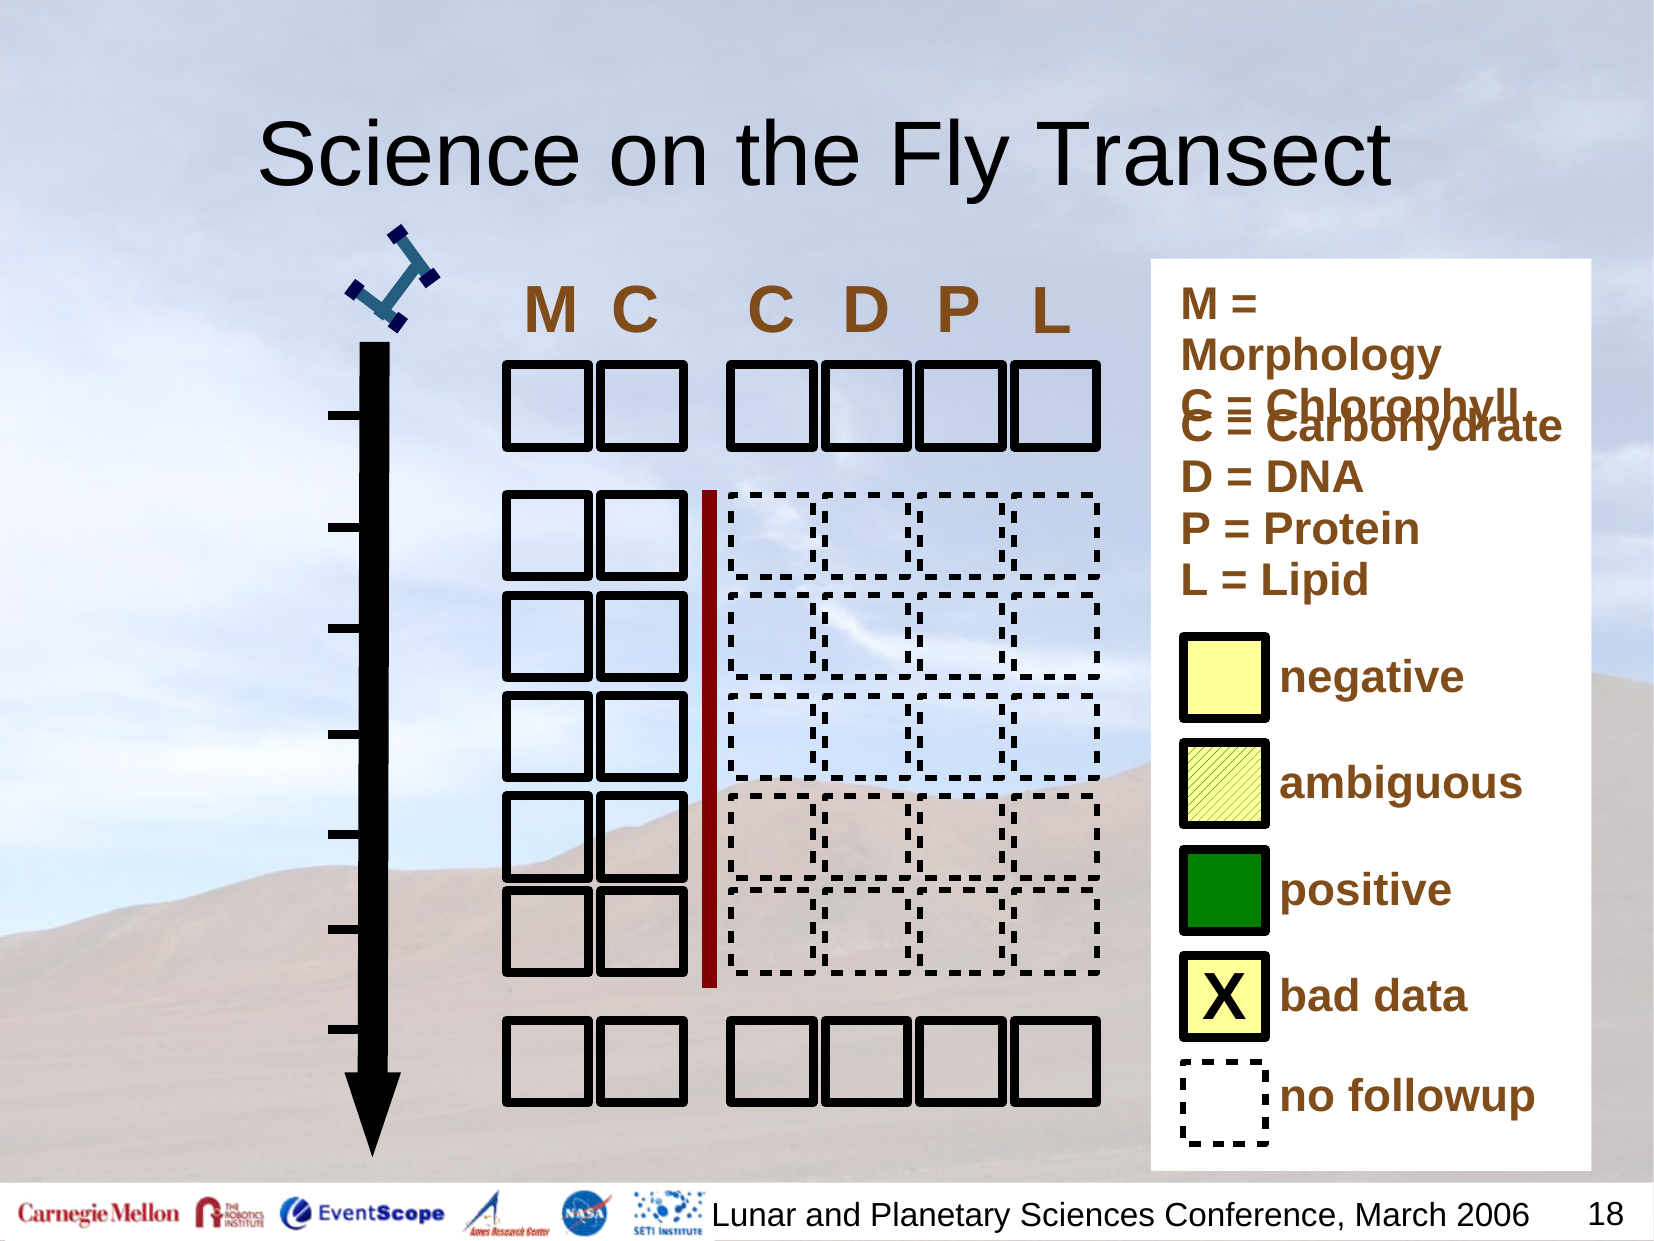

# Science on the Fly Transect
M
C
C
D
P
L
M = Morphology
C = Chlorophyll
C = Carbohydrate
D = DNA
P = Protein
L = Lipid
negative
ambiguous
positive
X
bad data
no followup